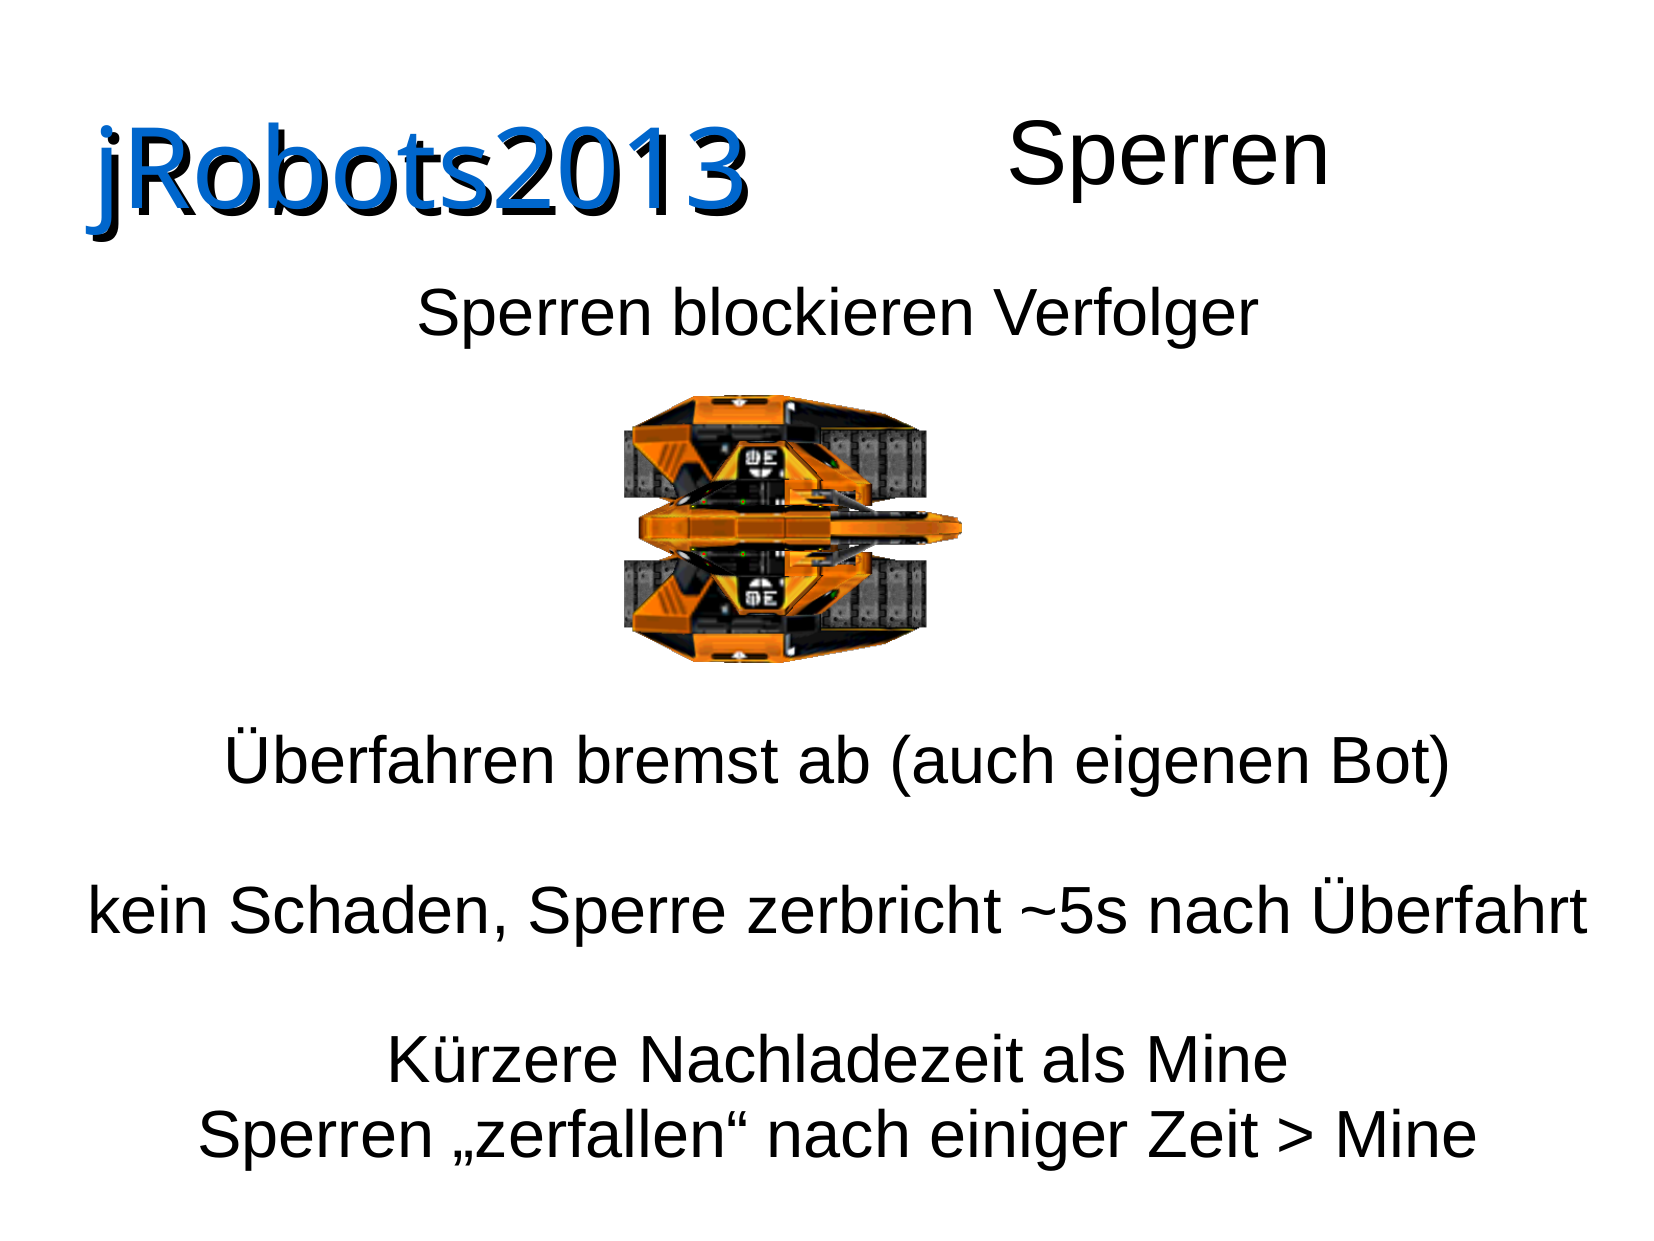

Sperren
# Sperren blockieren Verfolger
Überfahren bremst ab (auch eigenen Bot)
kein Schaden, Sperre zerbricht ~5s nach Überfahrt
Kürzere Nachladezeit als Mine
Sperren „zerfallen“ nach einiger Zeit > Mine